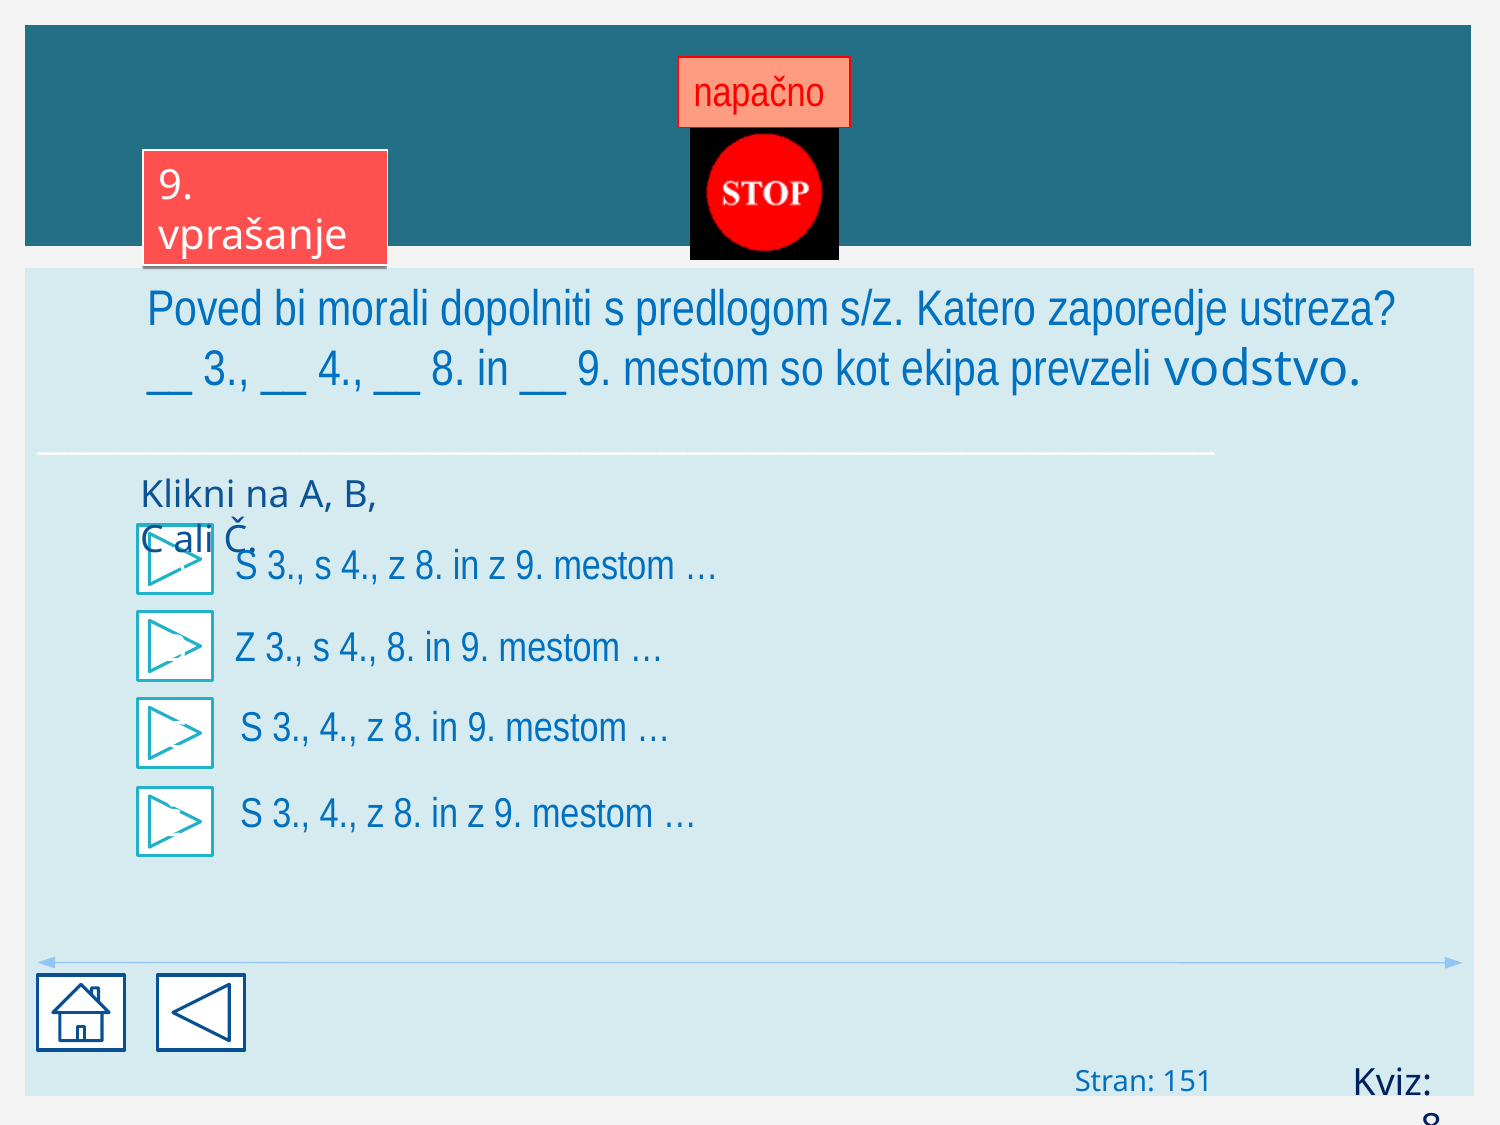

napačno
9. vprašanje
Poved bi morali dopolniti s predlogom s/z. Katero zaporedje ustreza?
__ 3., __ 4., __ 8. in __ 9. mestom so kot ekipa prevzeli vodstvo.
____________________________________________________________________________
Klikni na A, B, C ali Č.
A
S 3., s 4., z 8. in z 9. mestom …
Z 3., s 4., 8. in 9. mestom …
B
S 3., 4., z 8. in 9. mestom …
C
S 3., 4., z 8. in z 9. mestom …
Č.
Kviz: 8
Stran: 151